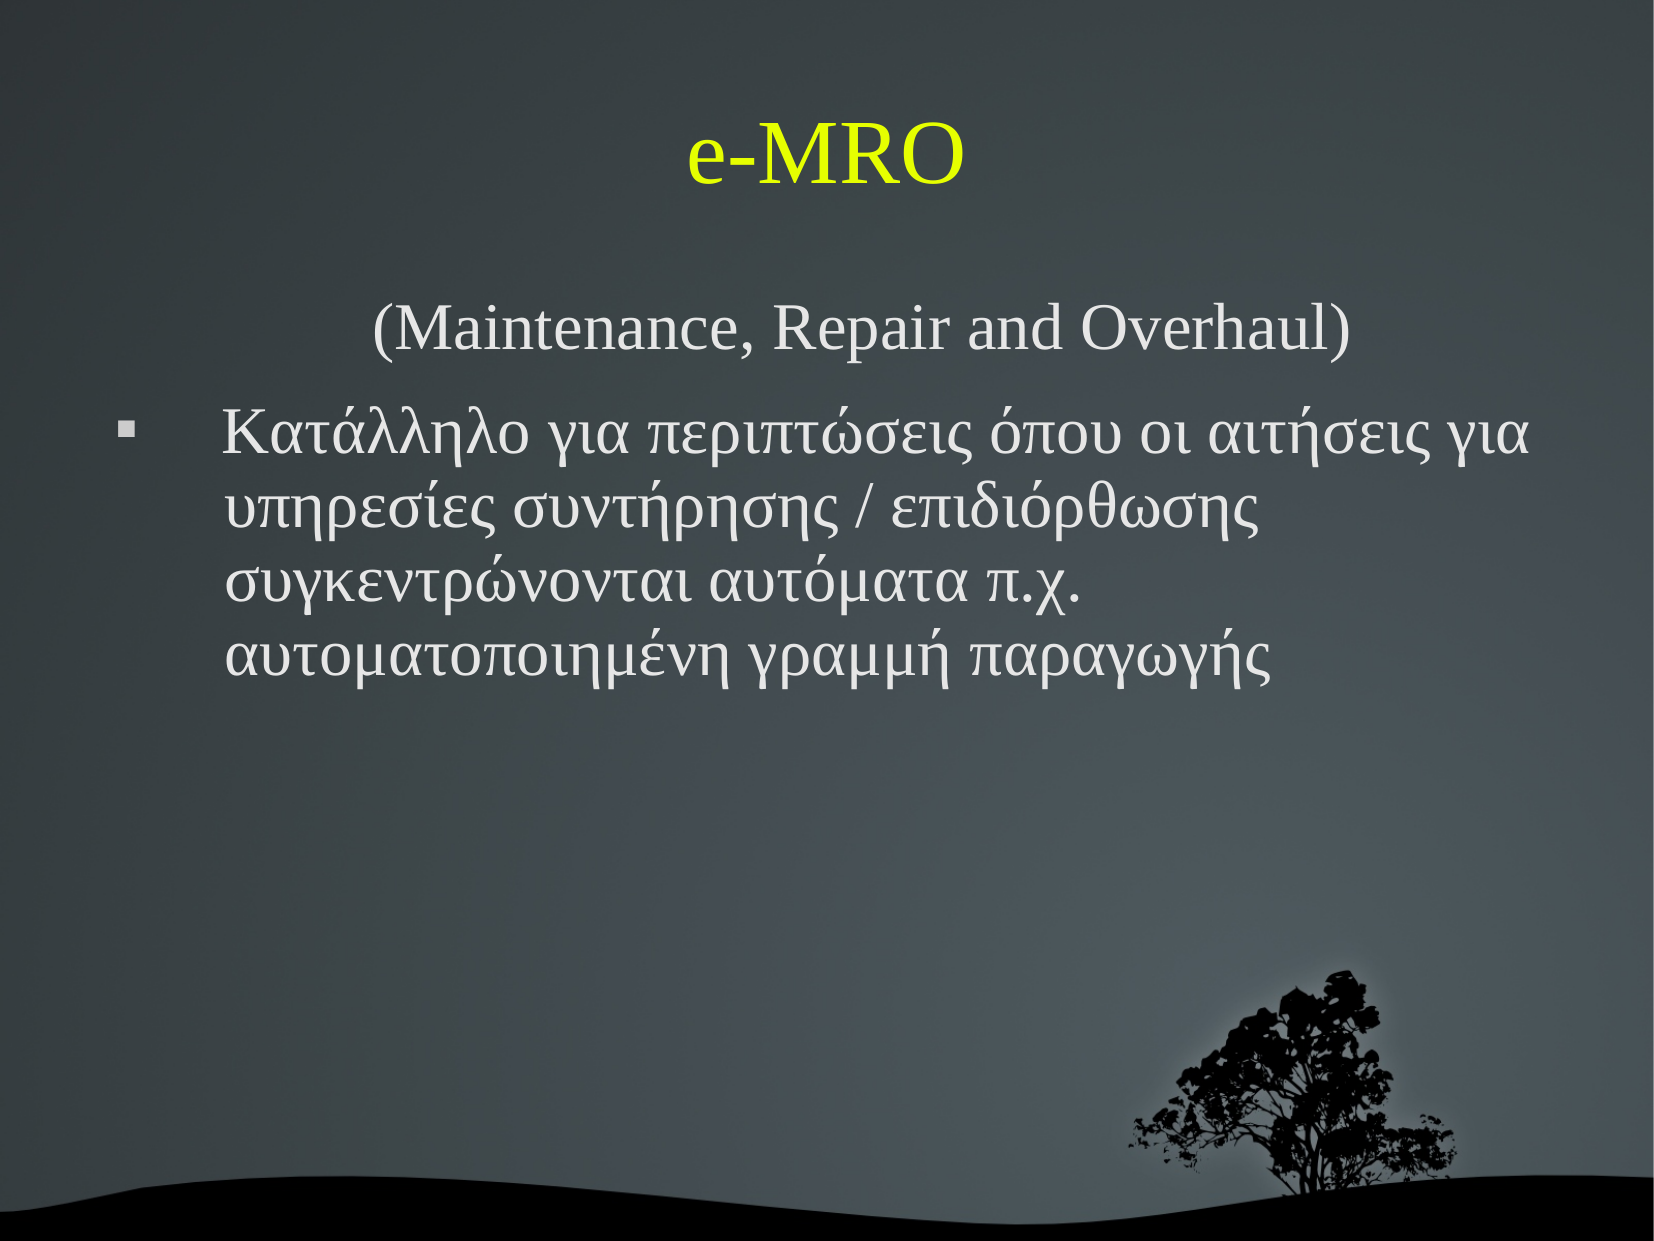

# e-MRO
(Maintenance, Repair and Overhaul)
 Κατάλληλο για περιπτώσεις όπου οι αιτήσεις για υπηρεσίες συντήρησης / επιδιόρθωσης συγκεντρώνονται αυτόματα π.χ. αυτοματοποιημένη γραμμή παραγωγής